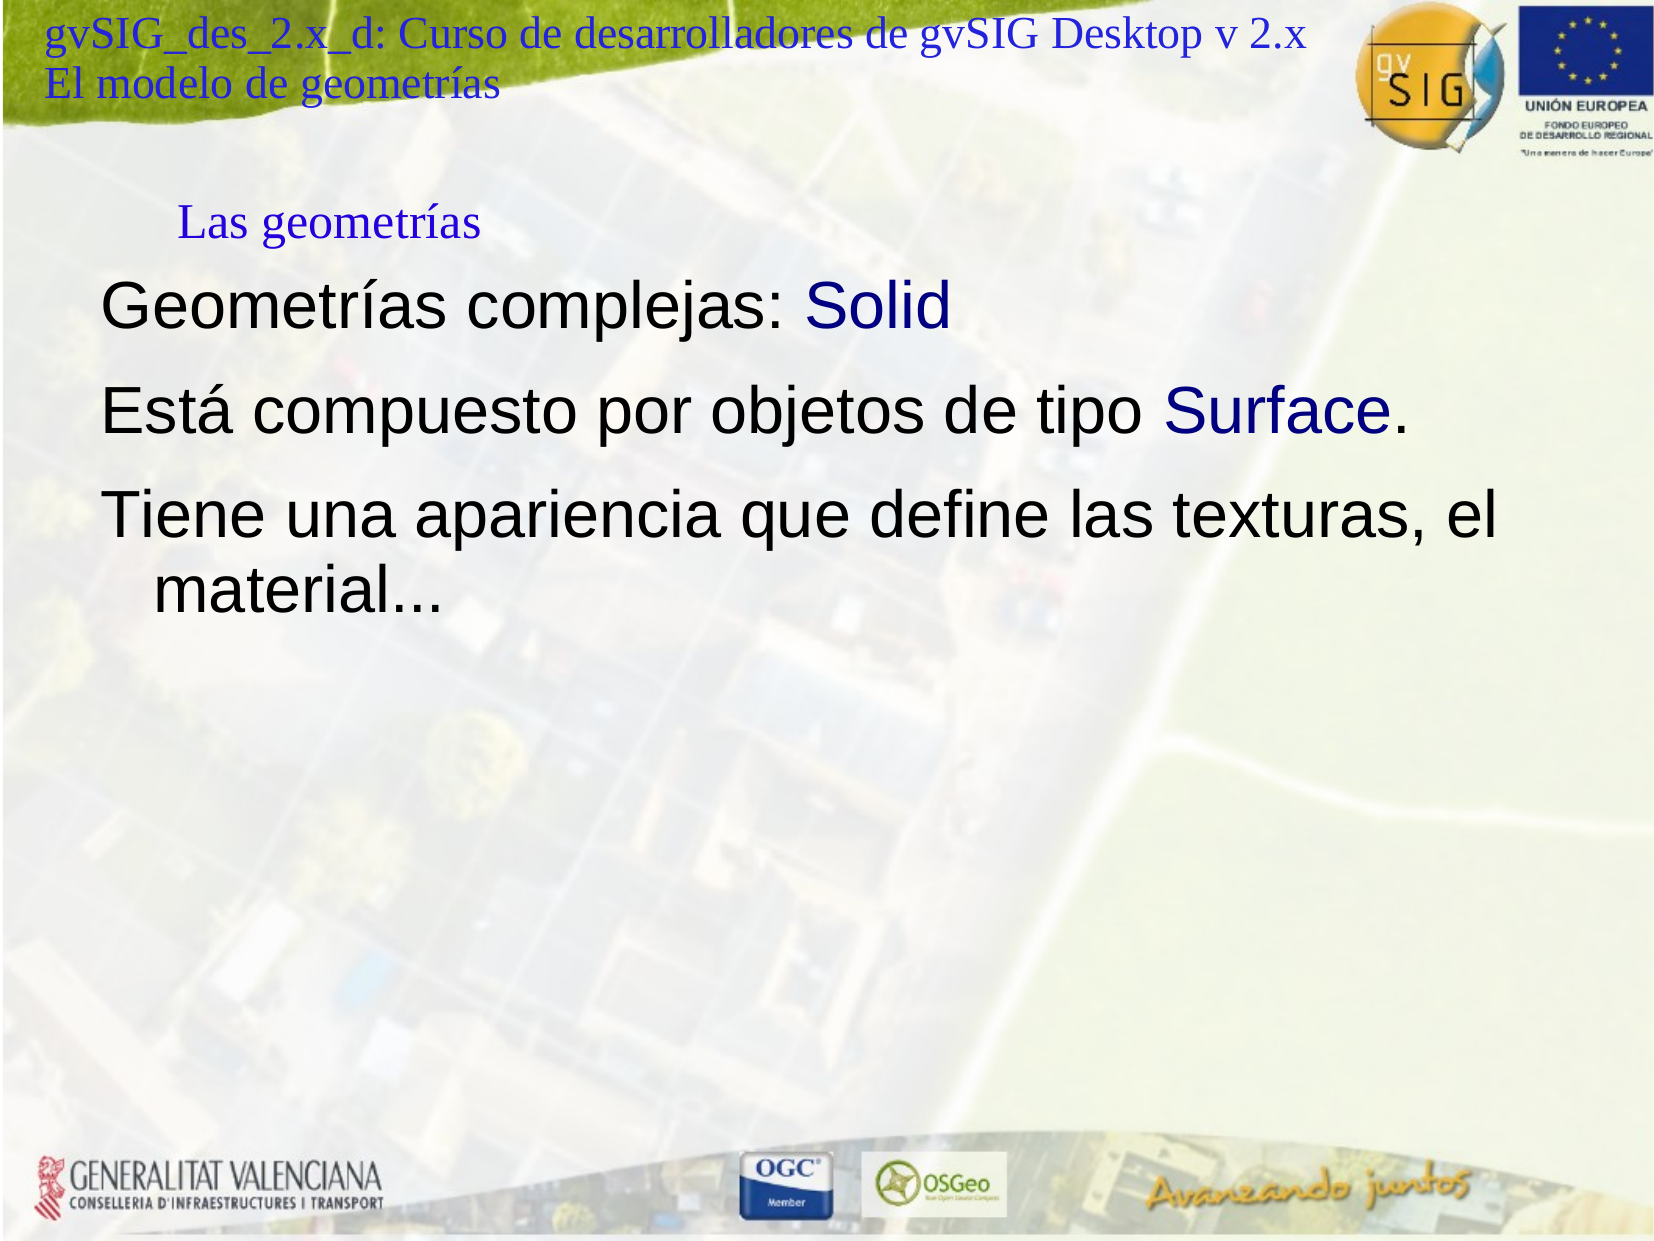

Las geometrías
# Geometrías complejas: Solid
Está compuesto por objetos de tipo Surface.
Tiene una apariencia que define las texturas, el material...